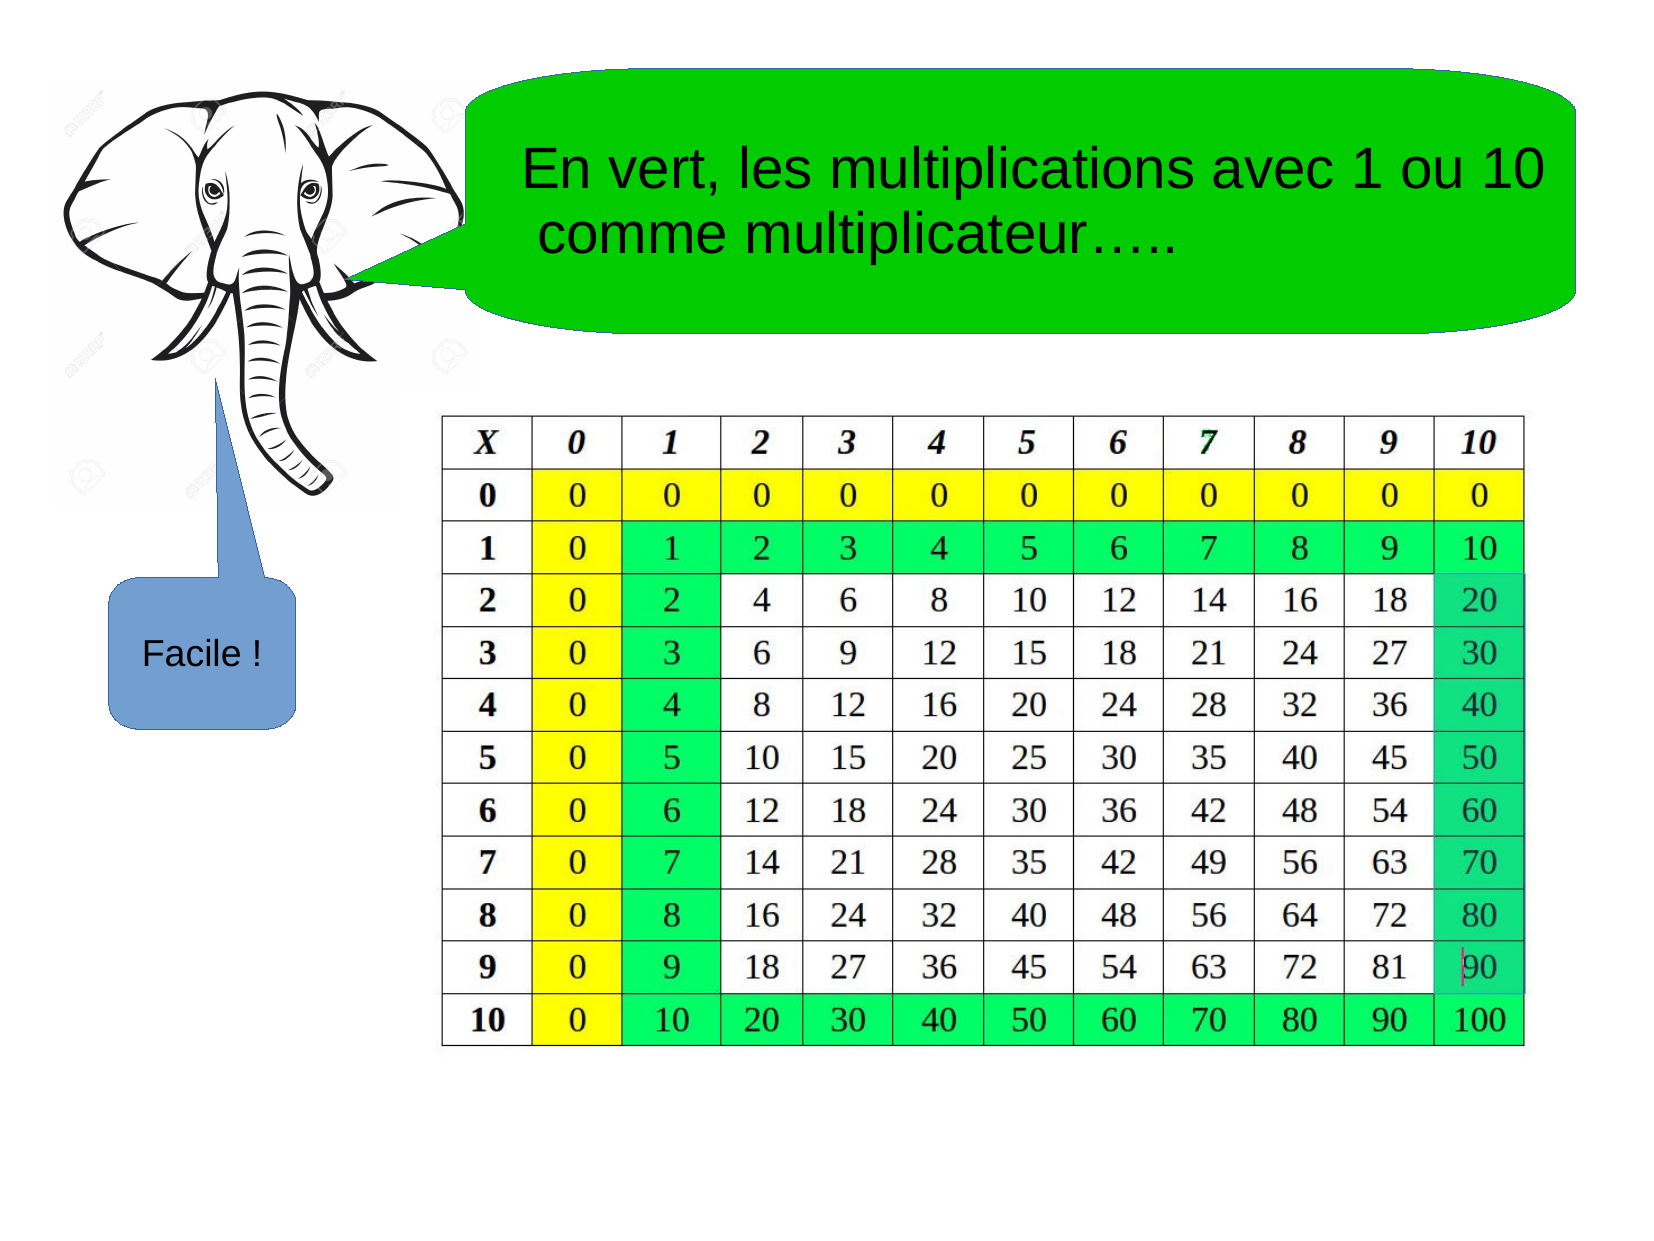

En vert, les multiplications avec 1 ou 10
 comme multiplicateur…..
Facile !